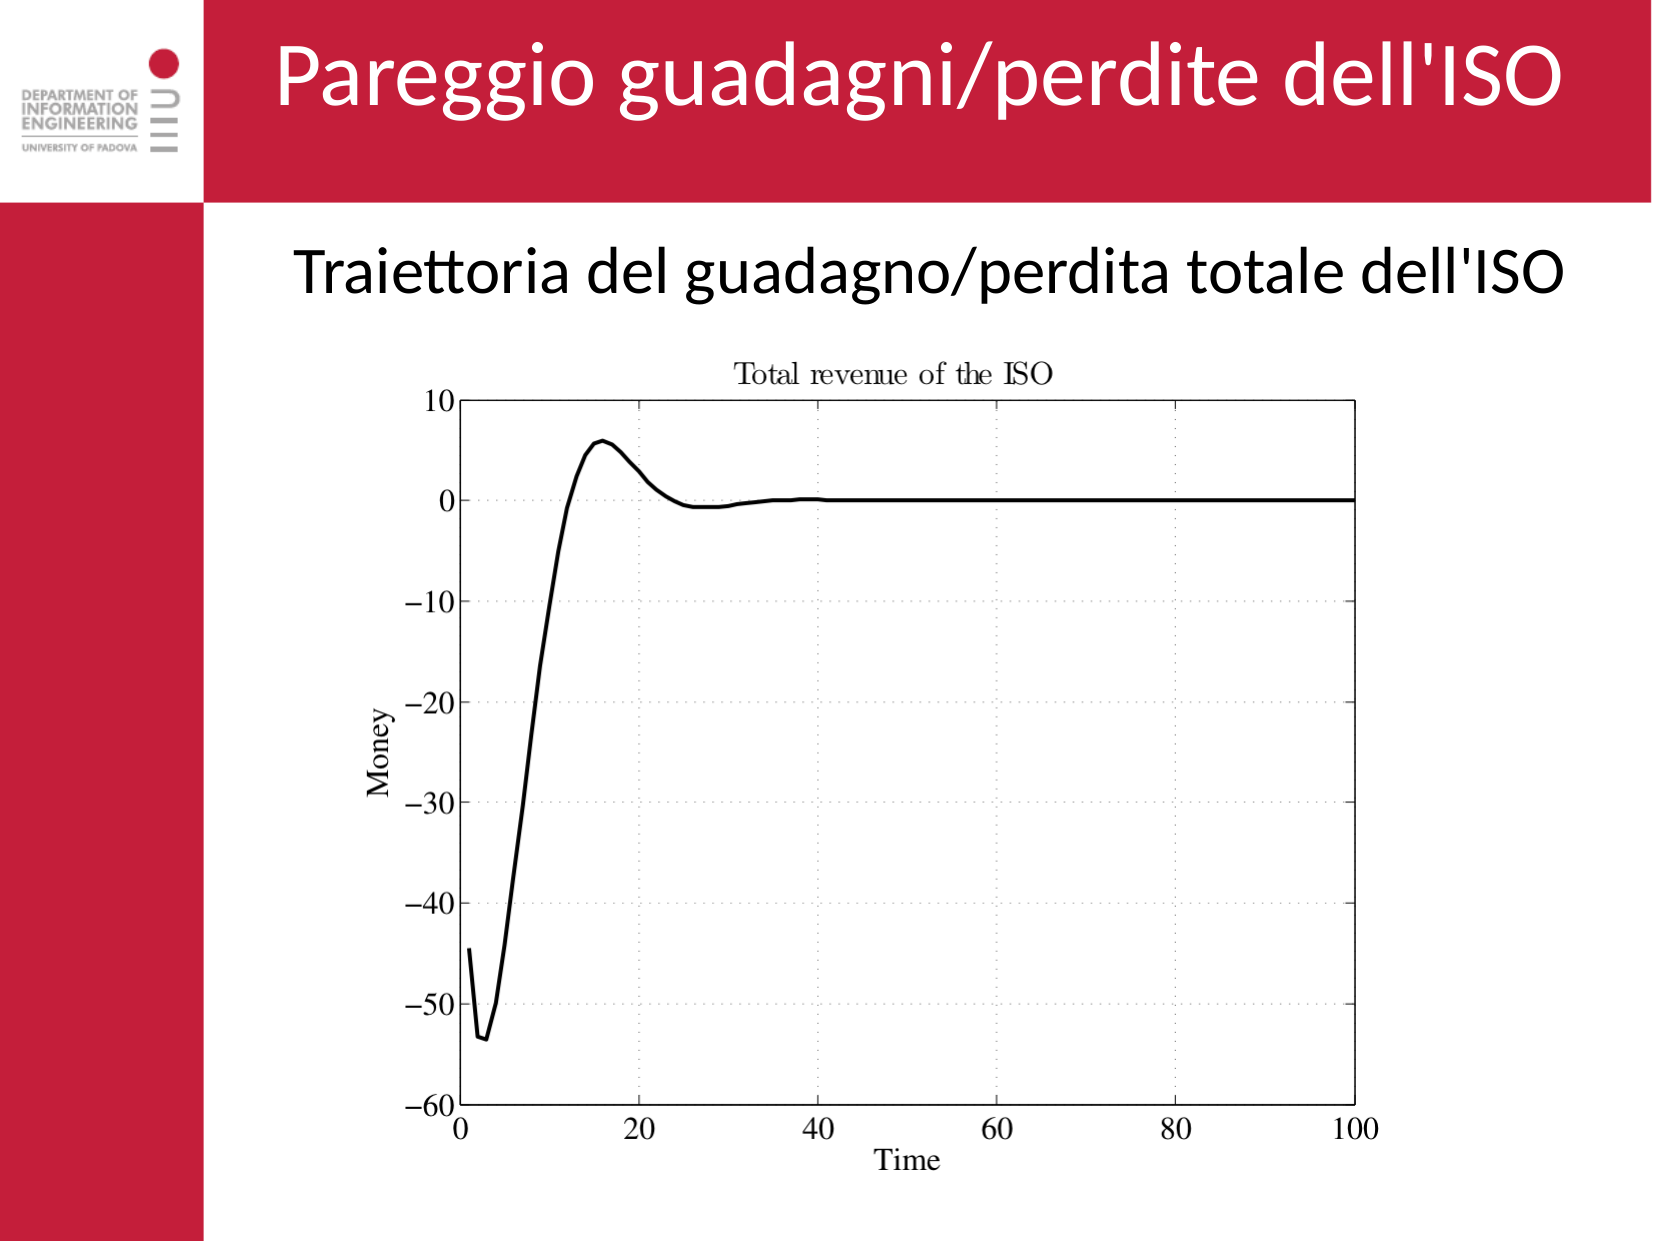

Pareggio guadagni/perdite dell'ISO
Traiettoria del guadagno/perdita totale dell'ISO